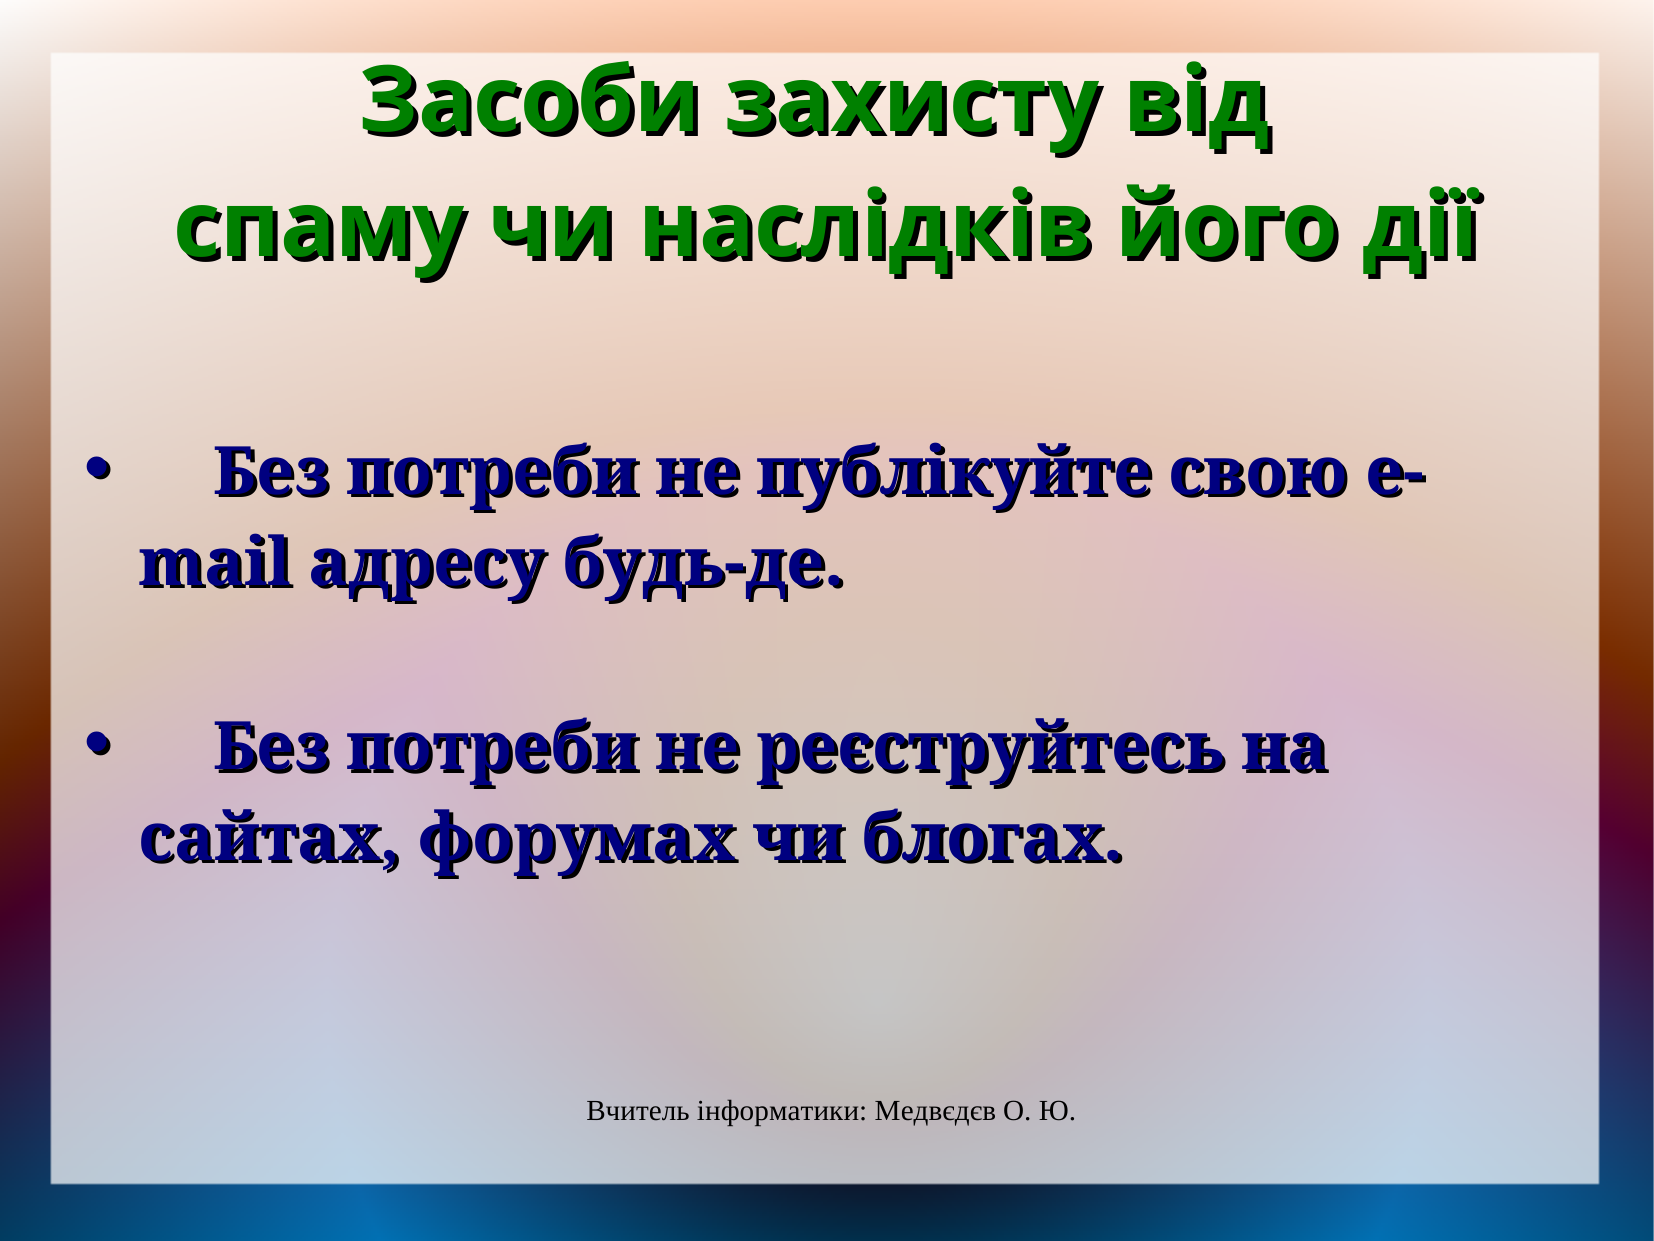

# Засоби захисту від спаму чи наслідків його дії
•	Без потреби не публікуйте свою e-mail адресу будь-де.
•	Без потреби не реєструйтесь на сайтах, форумах чи блогах.
 Вчитель інформатики: Медвєдєв О. Ю.